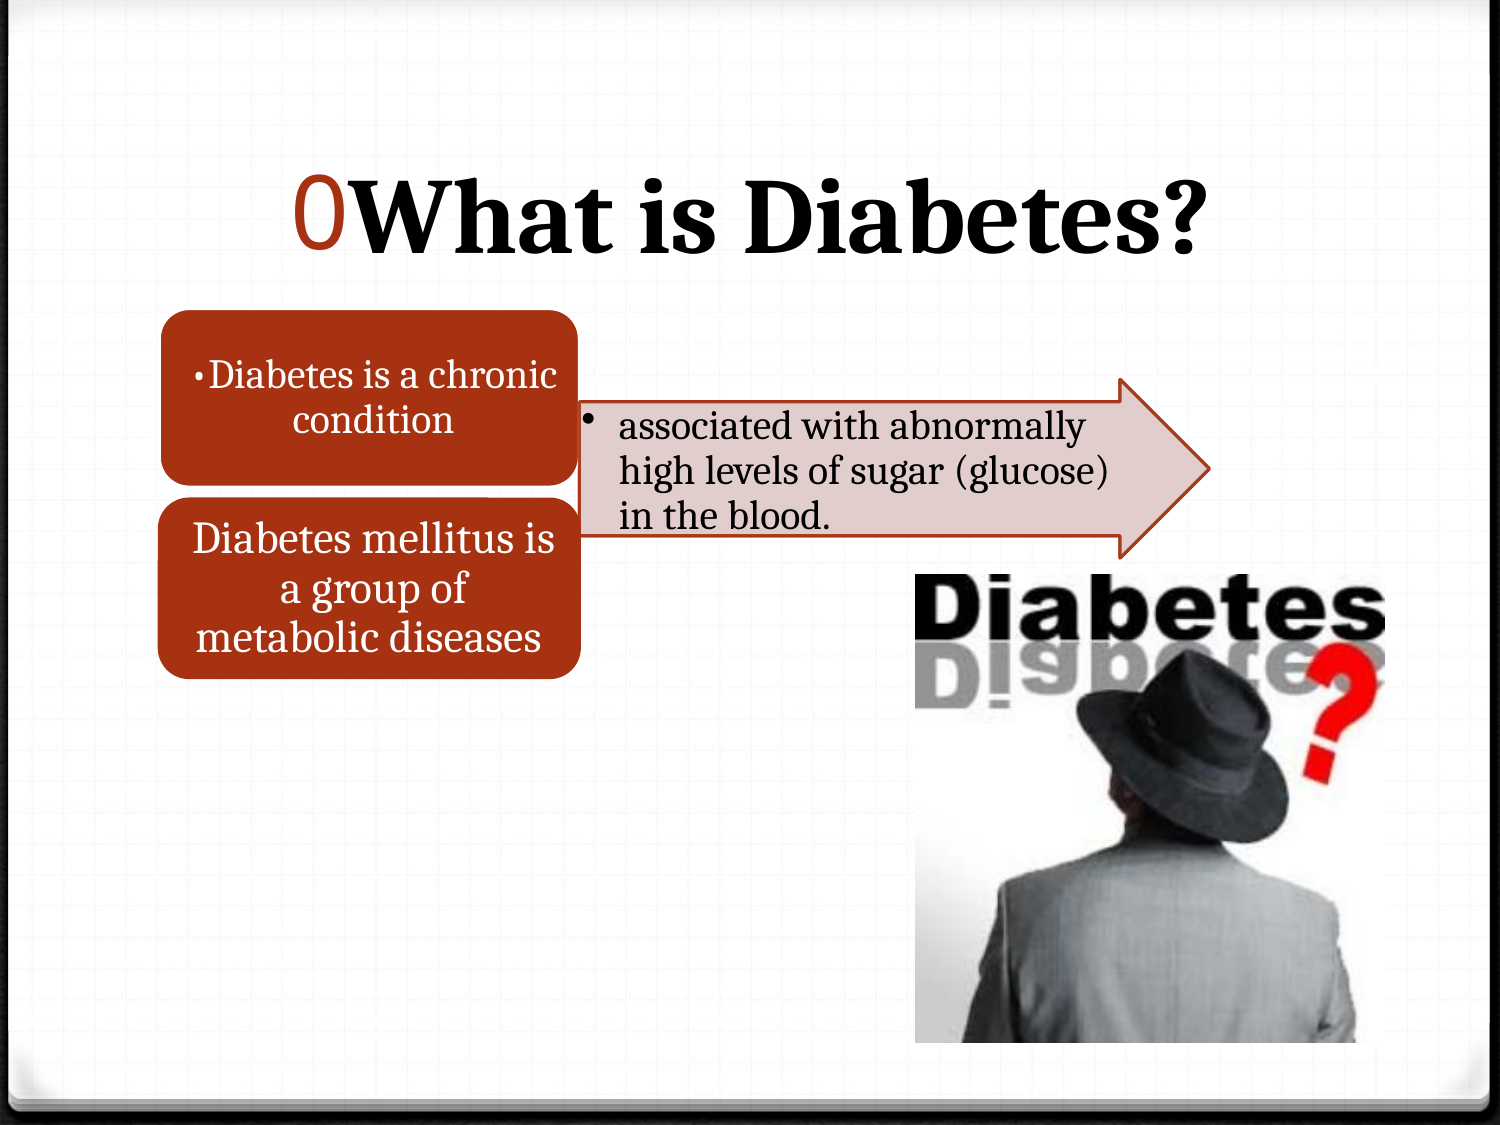

# What is Diabetes?
•Diabetes is a chronic condition
associated with abnormally high levels of sugar (glucose) in the blood.
Diabetes mellitus is a group of metabolic diseases